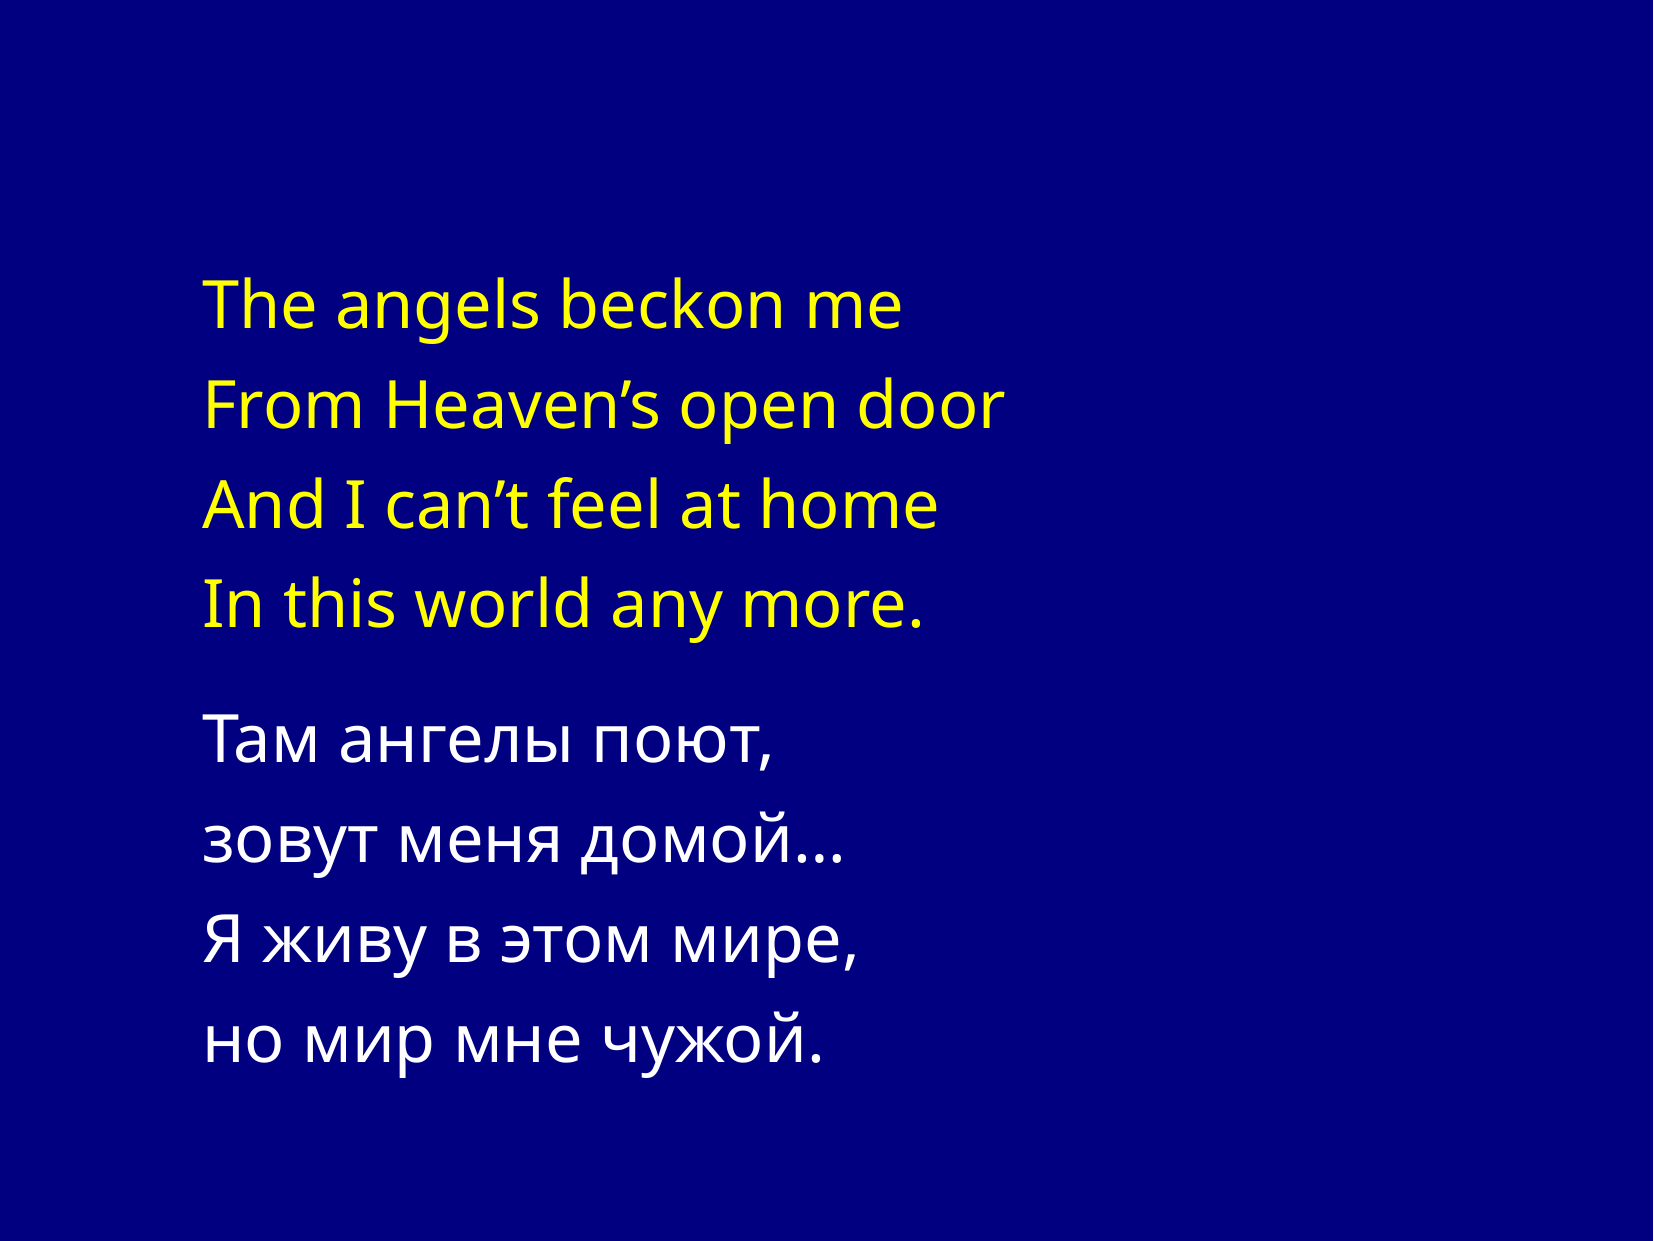

The angels beckon me
	From Heaven’s open door
	And I can’t feel at home
	In this world any more.
	Там ангелы поют,
	зовут меня домой…
	Я живу в этом мире,
	но мир мне чужой.